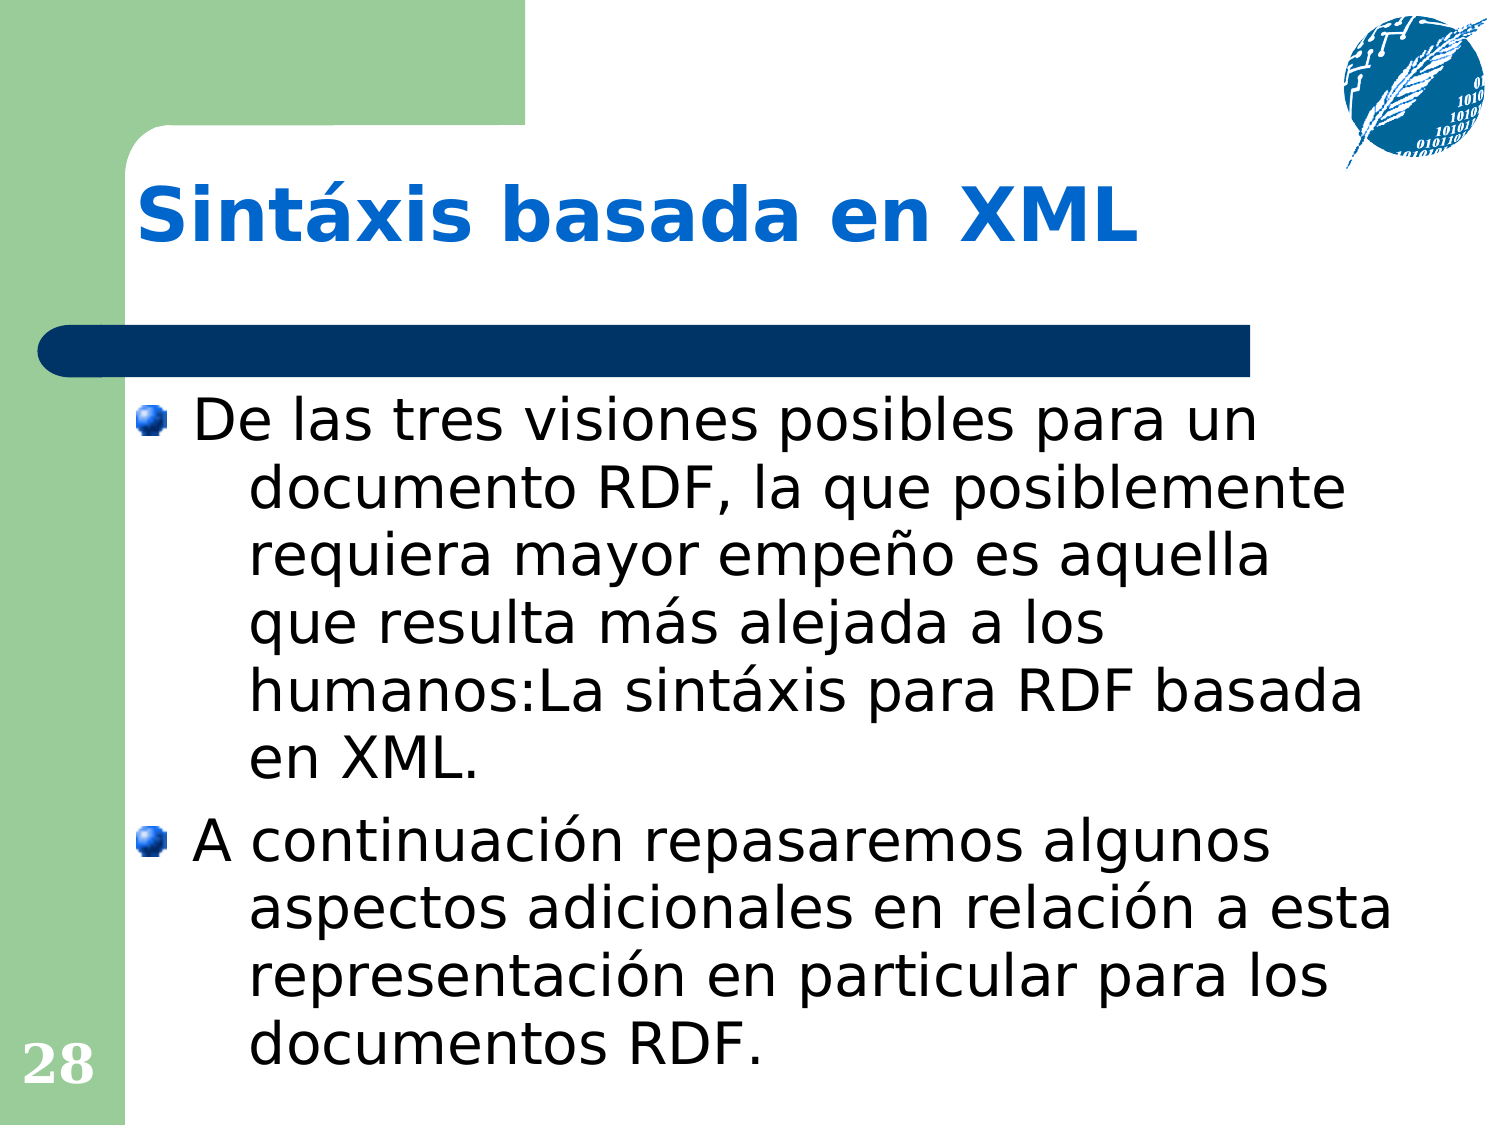

# Sintáxis basada en XML
De las tres visiones posibles para un documento RDF, la que posiblemente requiera mayor empeño es aquella que resulta más alejada a los humanos:La sintáxis para RDF basada en XML.
A continuación repasaremos algunos aspectos adicionales en relación a esta representación en particular para los documentos RDF.
28